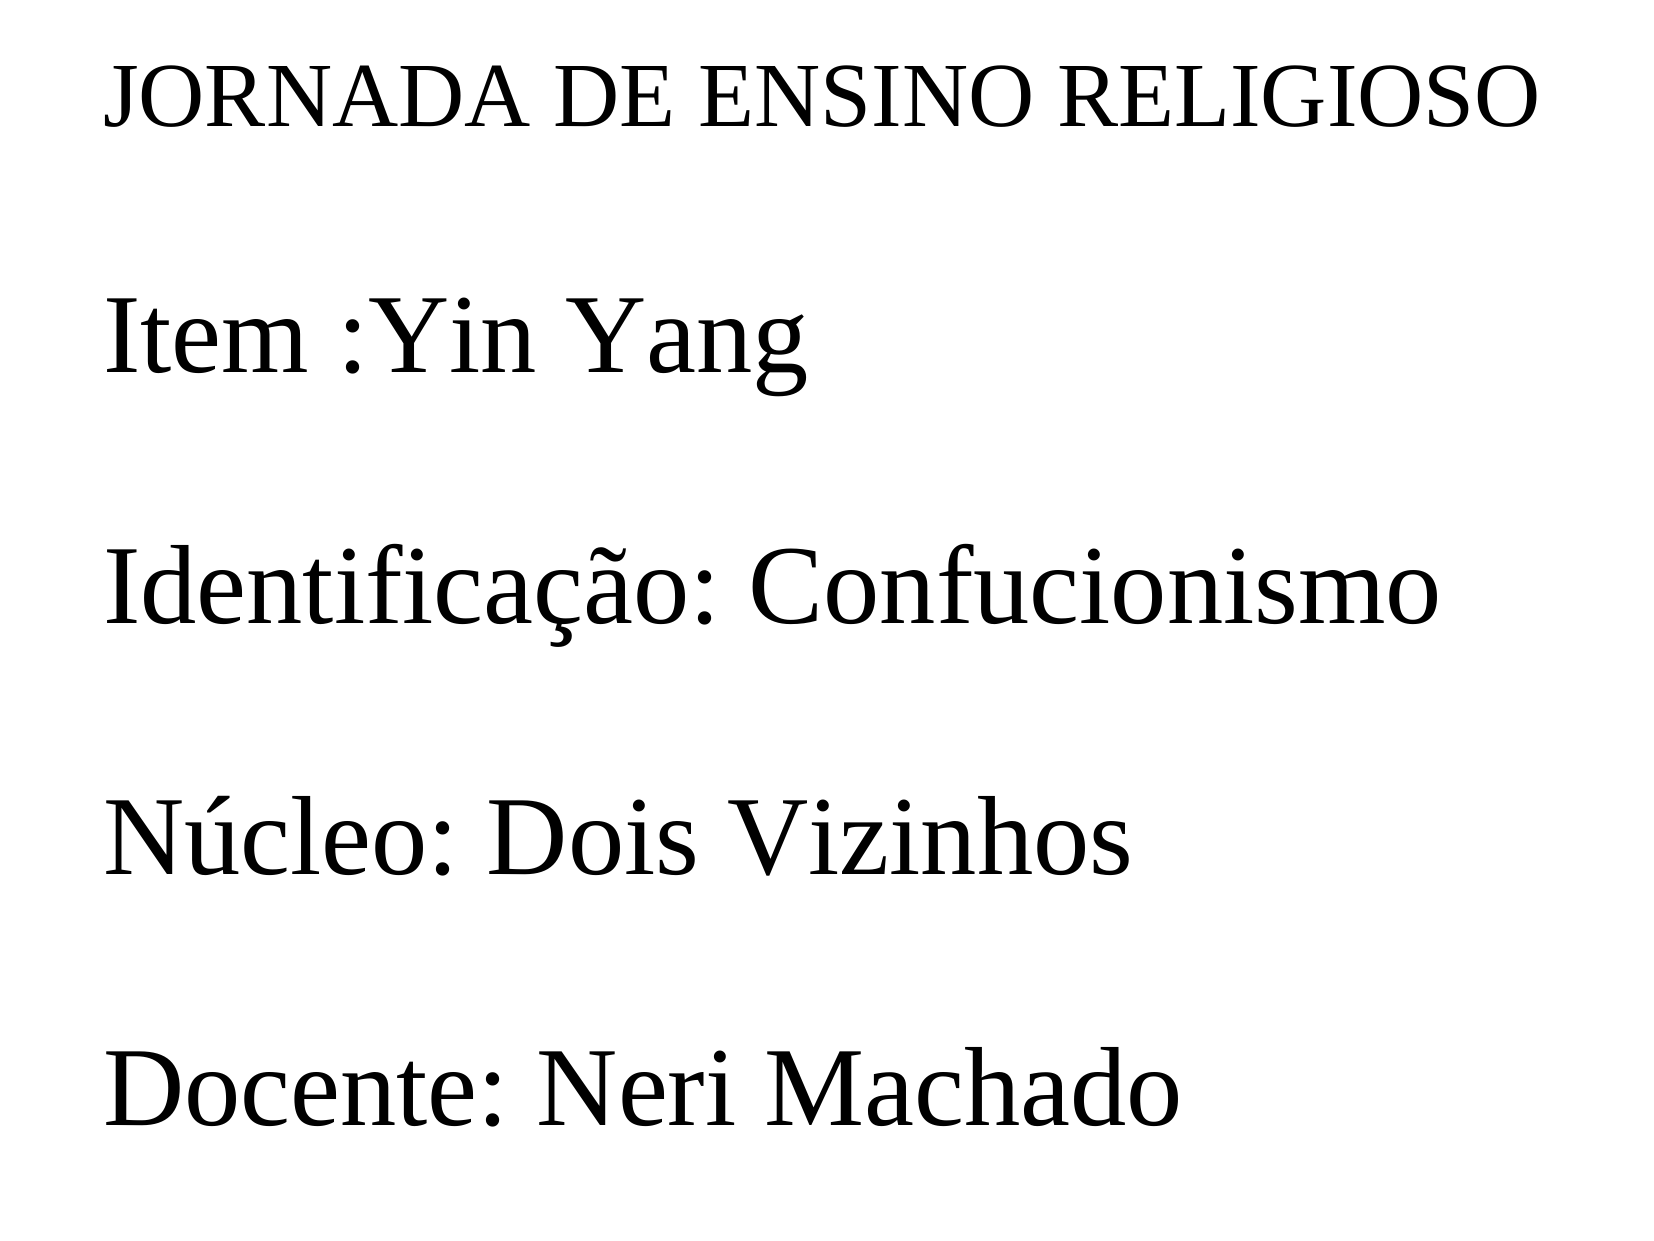

JORNADA DE ENSINO RELIGIOSO
Item :Yin Yang
Identificação: Confucionismo
Núcleo: Dois Vizinhos
Docente: Neri Machado